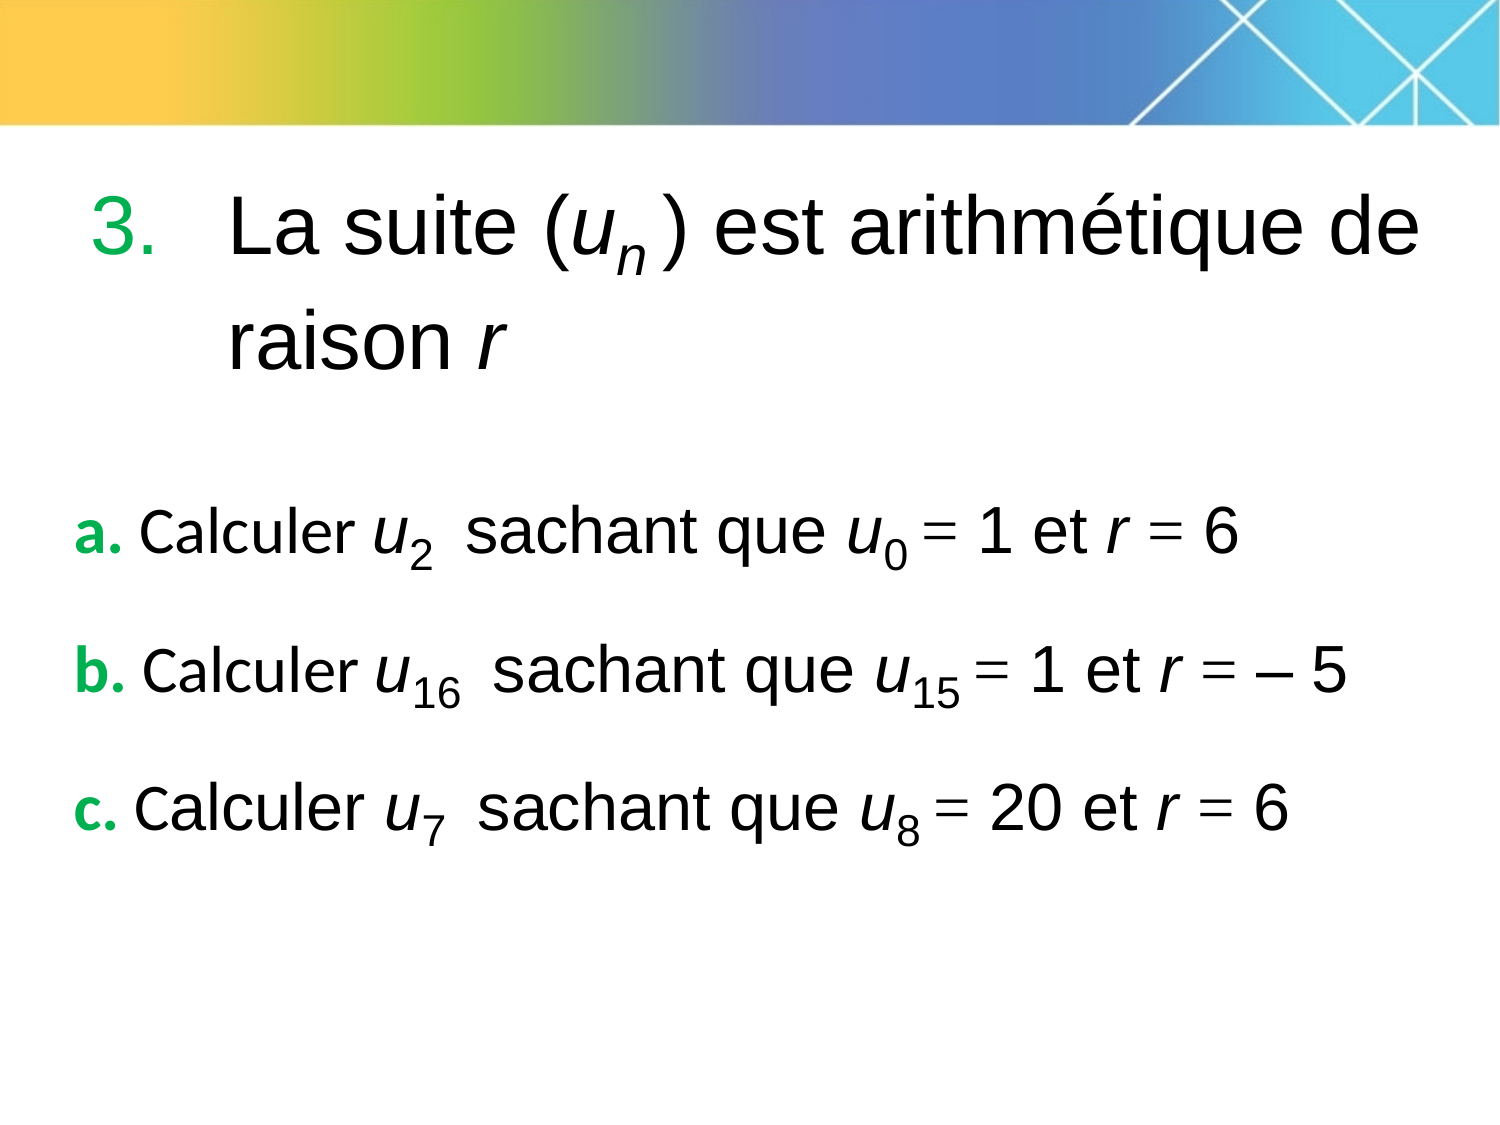

La suite (un ) est arithmétique de raison r
a. Calculer u2 sachant que u0 = 1 et r = 6
b. Calculer u16 sachant que u15 = 1 et r = – 5
c. Calculer u7 sachant que u8 = 20 et r = 6